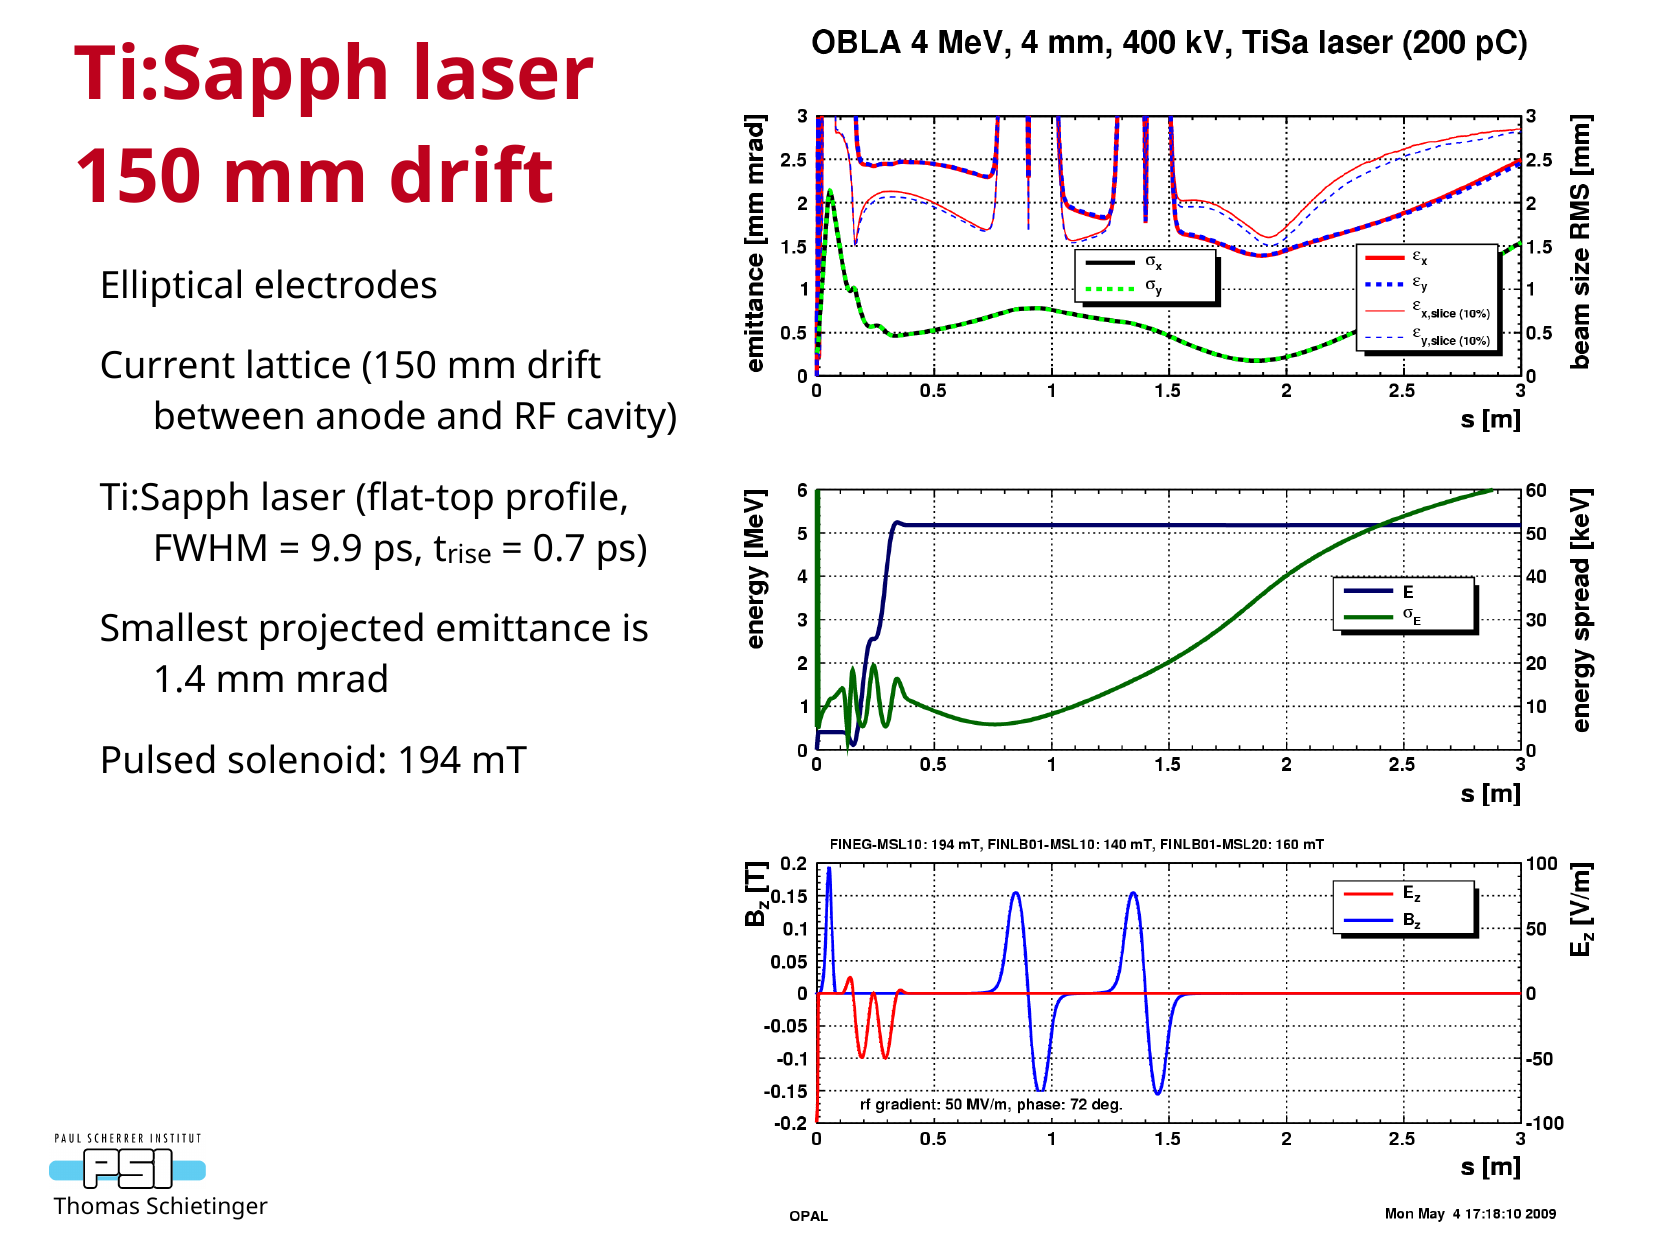

# Ti:Sapph laser 150 mm drift
Elliptical electrodes
Current lattice (150 mm drift between anode and RF cavity)
Ti:Sapph laser (flat-top profile, FWHM = 9.9 ps, trise = 0.7 ps)
Smallest projected emittance is 1.4 mm mrad
Pulsed solenoid: 194 mT